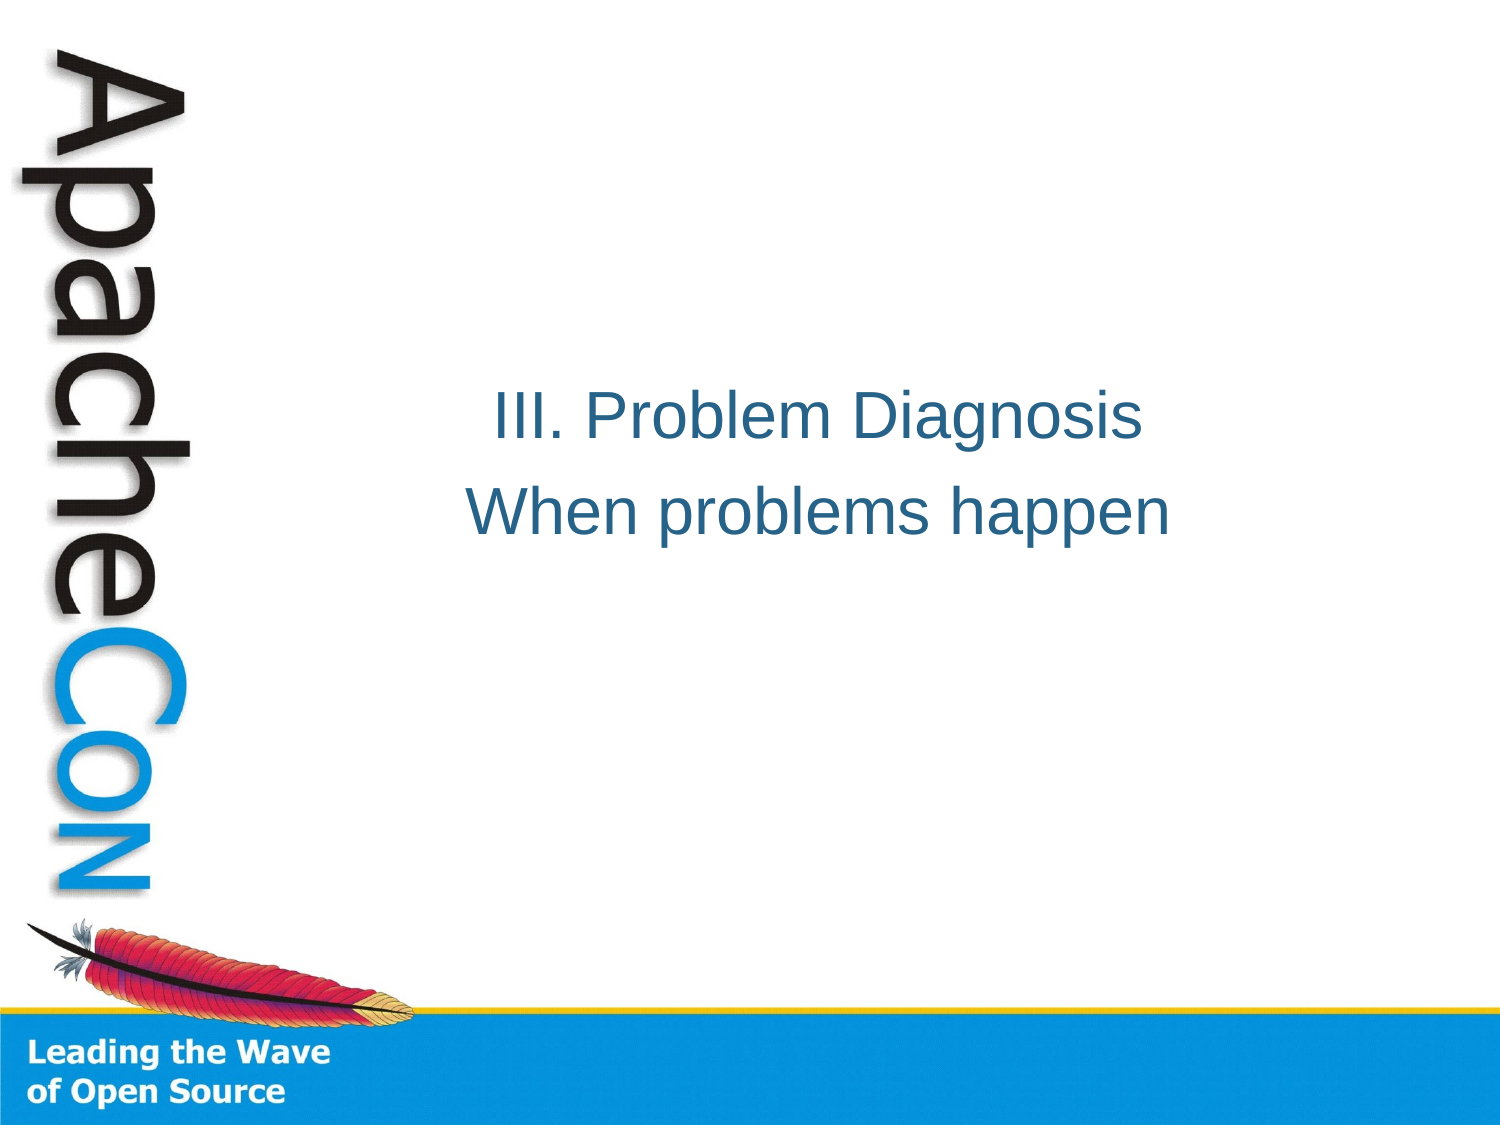

# III. Problem Diagnosis
When problems happen